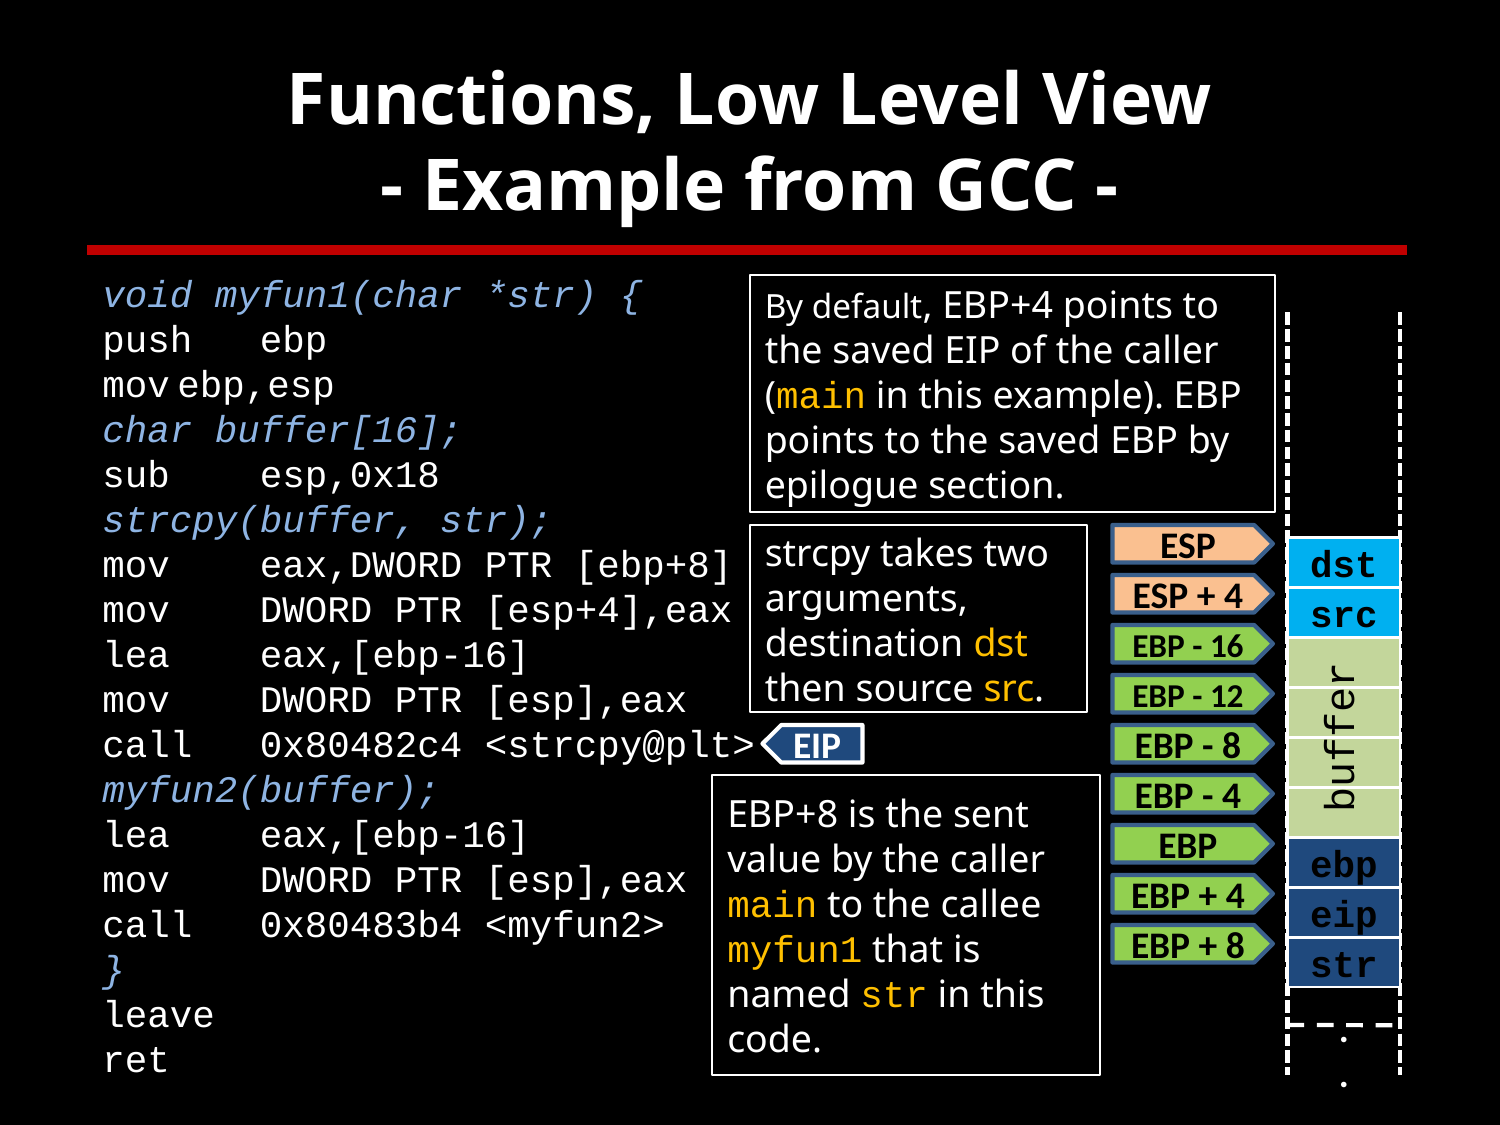

# Functions, Low Level View - Example from GCC -
void myfun1(char *str) {
push ebp
mov	ebp,esp
char buffer[16];
sub esp,0x18
strcpy(buffer, str);
mov eax,DWORD PTR [ebp+8]
mov DWORD PTR [esp+4],eax
lea eax,[ebp-16]
mov DWORD PTR [esp],eax
call 0x80482c4 <strcpy@plt>
myfun2(buffer);
lea eax,[ebp-16]
mov DWORD PTR [esp],eax
call 0x80483b4 <myfun2>
}
leave
ret
By default, EBP+4 points to the saved EIP of the caller (main in this example). EBP points to the saved EBP by epilogue section.
strcpy takes two arguments, destination dst then source src.
ESP
dst
ESP + 4
src
EBP - 16
EBP - 12
buffer
EIP
EBP - 8
EBP+8 is the sent value by the caller main to the callee myfun1 that is named str in this code.
EBP - 4
EBP
ebp
EBP + 4
eip
EBP + 8
str
.
.